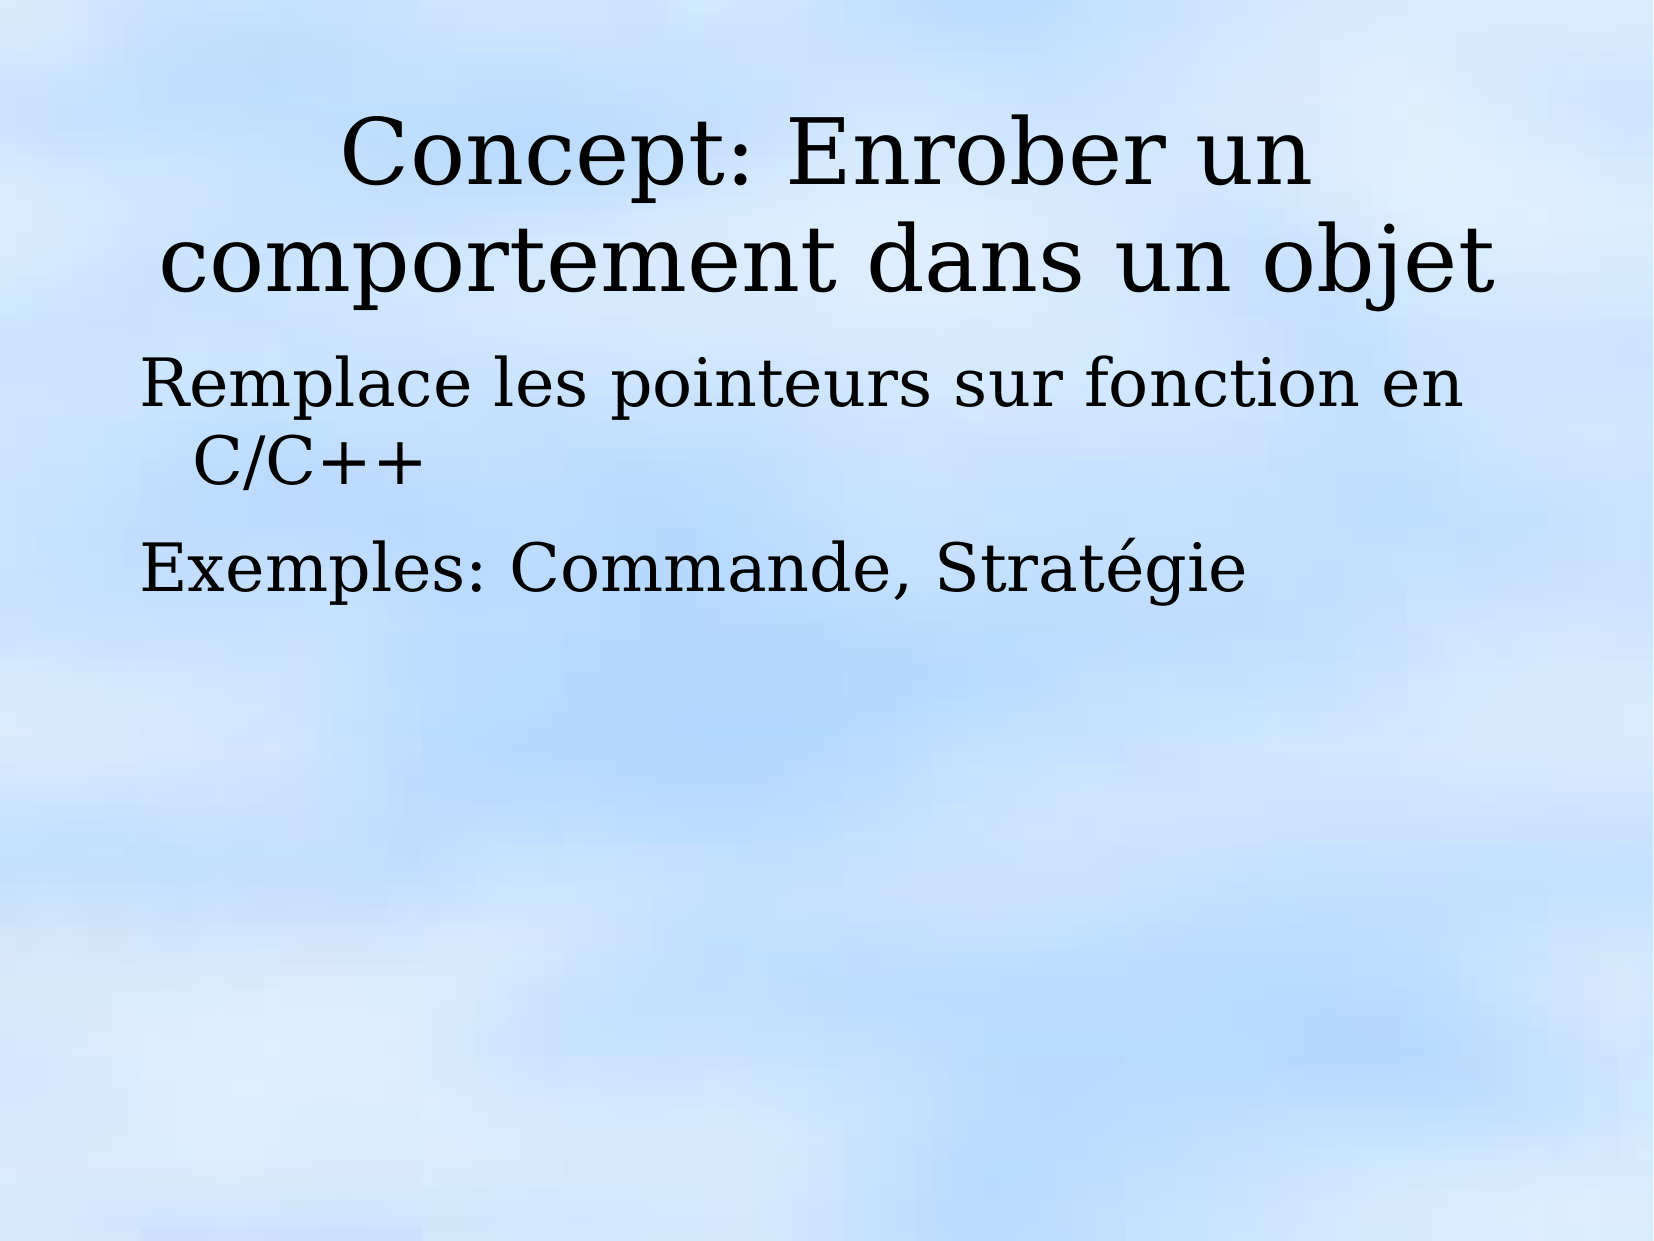

# Concept: Enrober un comportement dans un objet
Remplace les pointeurs sur fonction en C/C++
Exemples: Commande, Stratégie